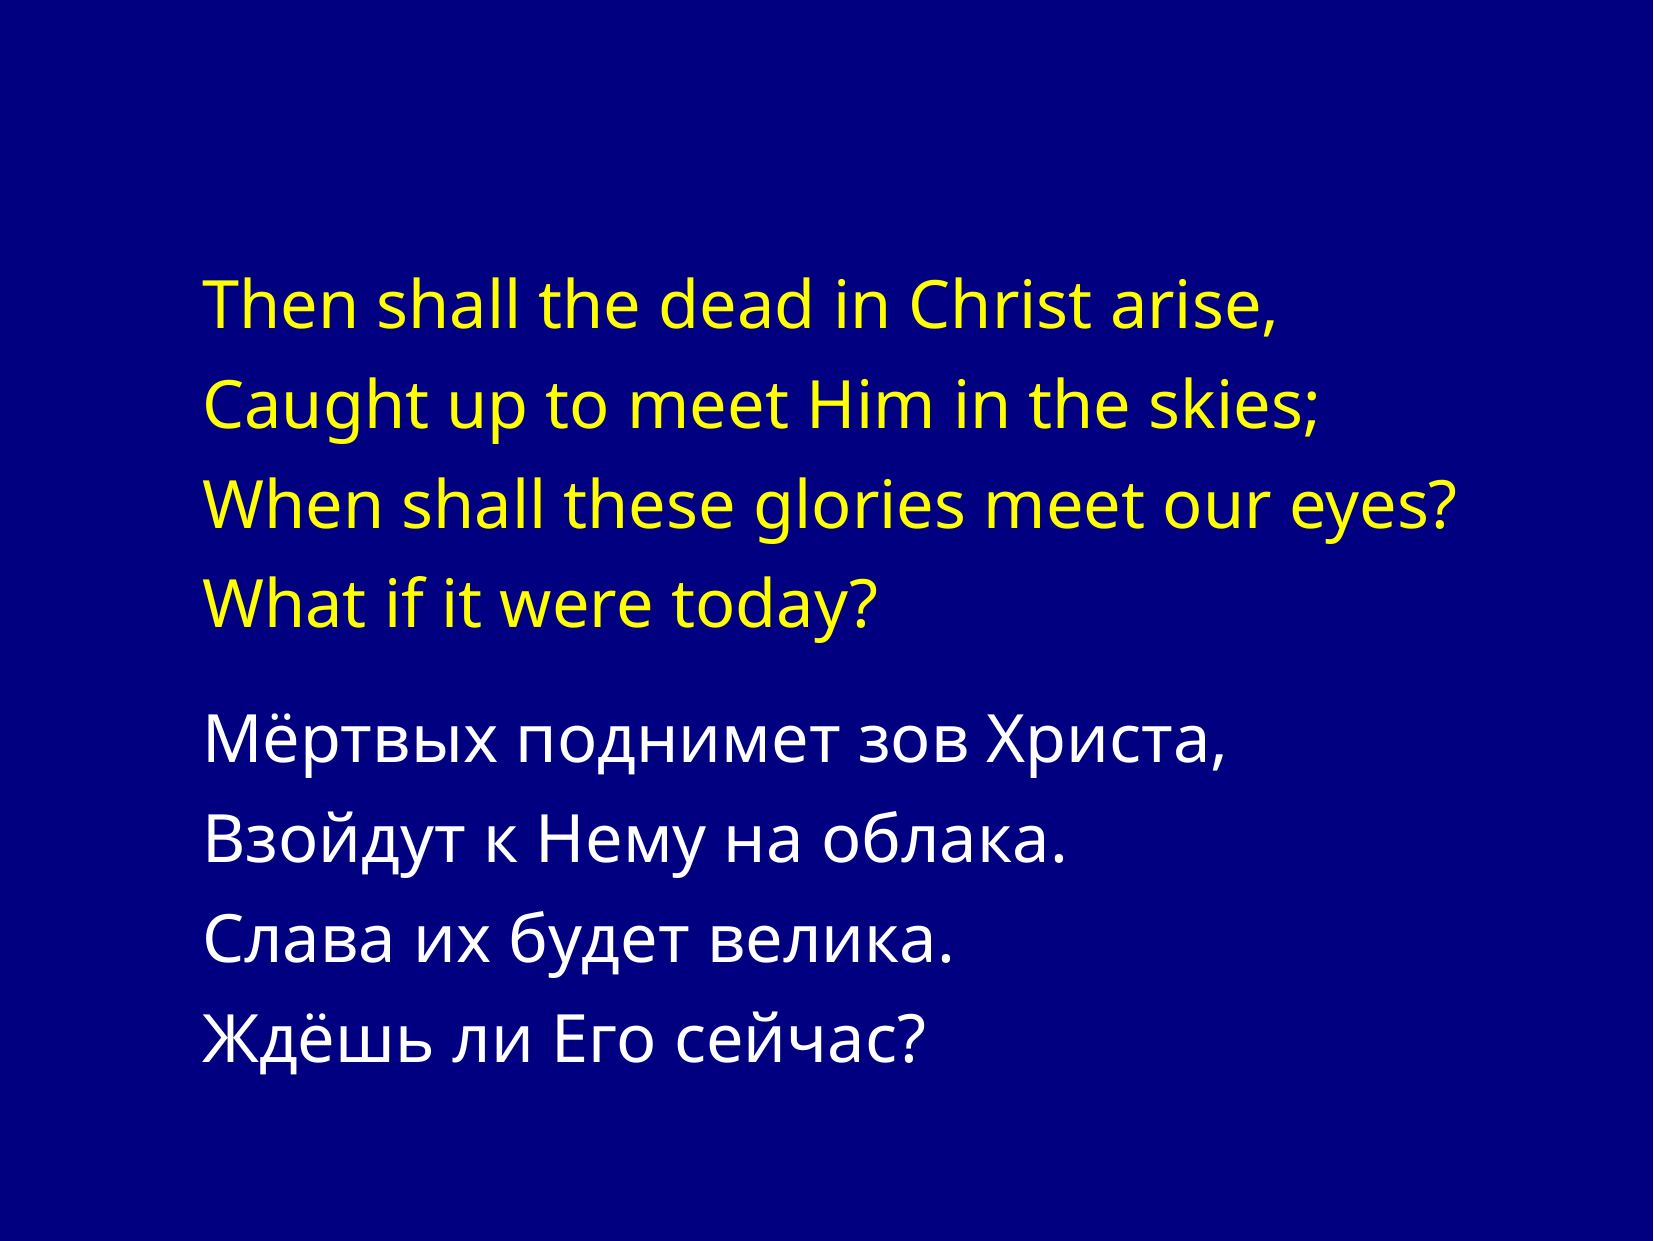

Then shall the dead in Christ arise,
	Caught up to meet Him in the skies;
	When shall these glories meet our eyes?
	What if it were today?
	Мёртвых поднимет зов Христа,
	Взойдут к Нему на облака.
	Слава их будет велика.
	Ждёшь ли Его сейчас?